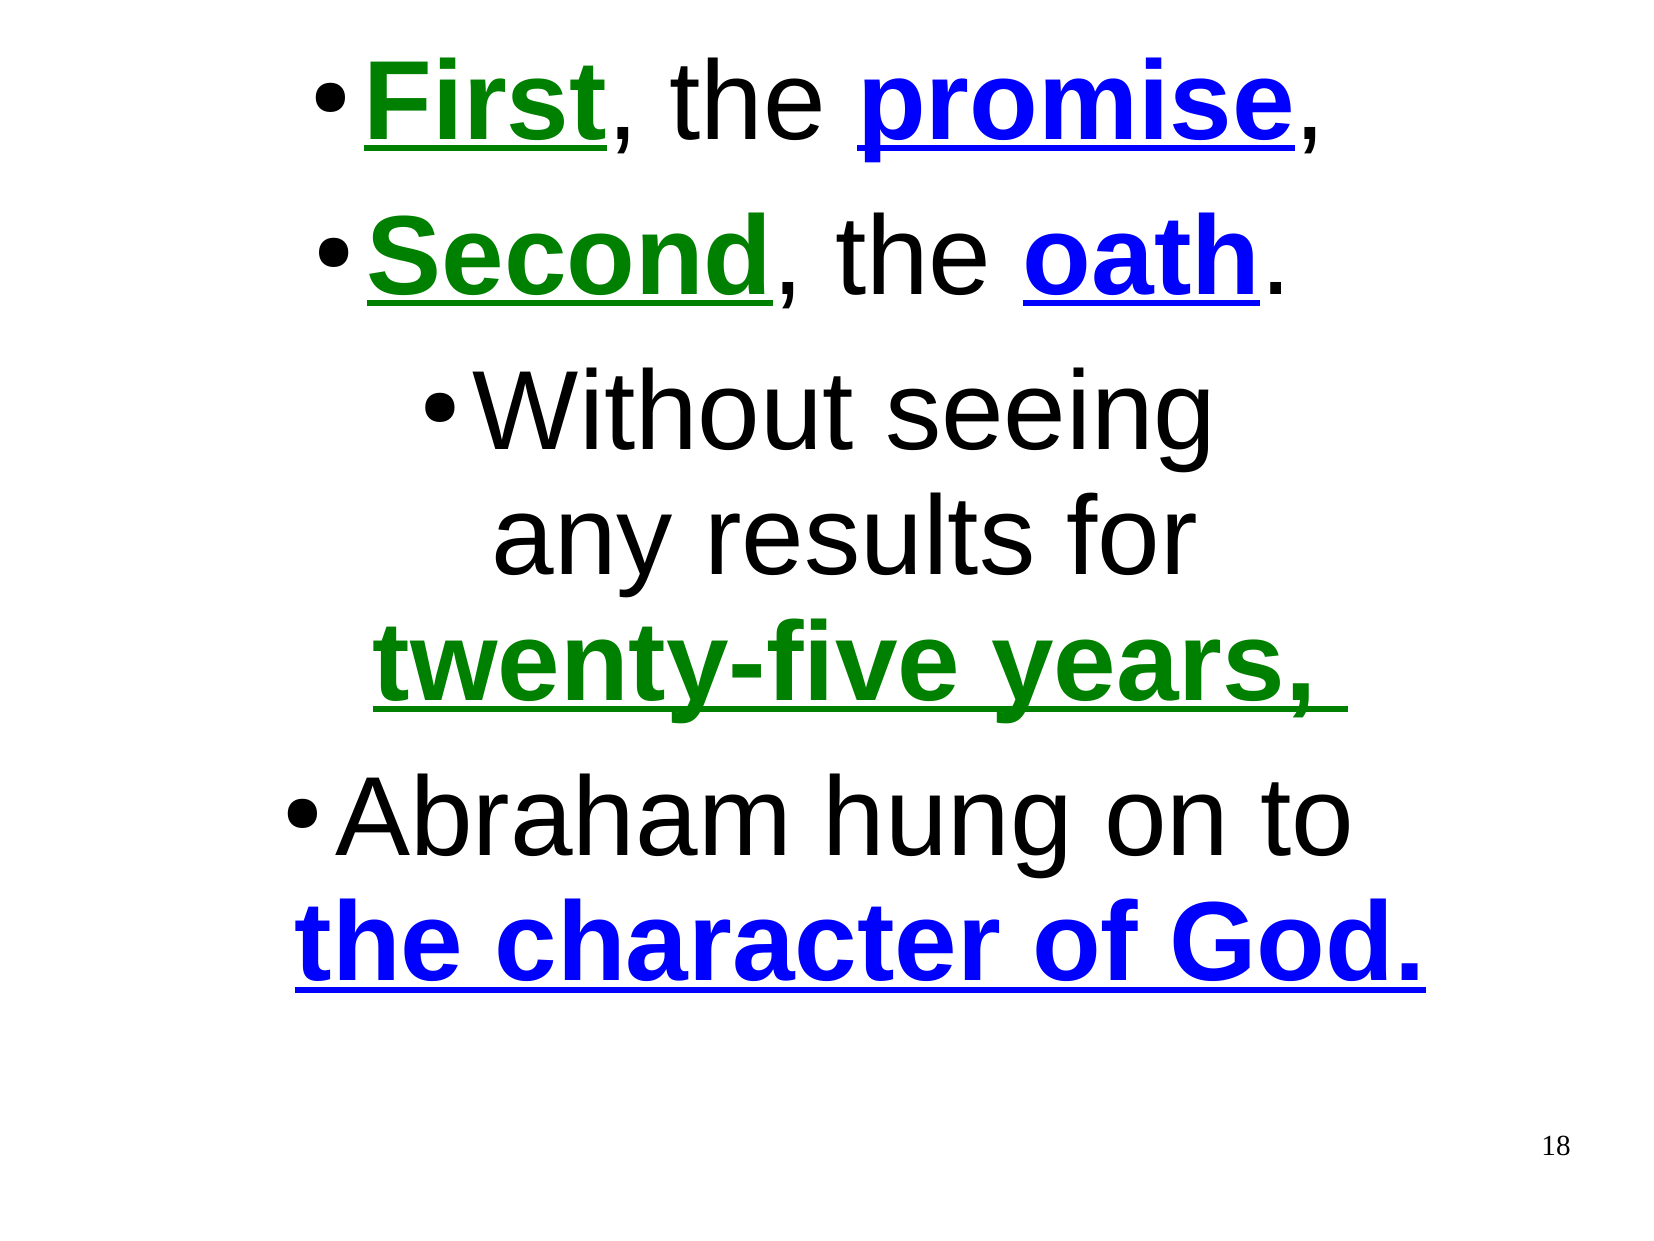

# First, the promise,
Second, the oath.
Without seeing
any results for
twenty-five years,
Abraham hung on to
the character of God.
18